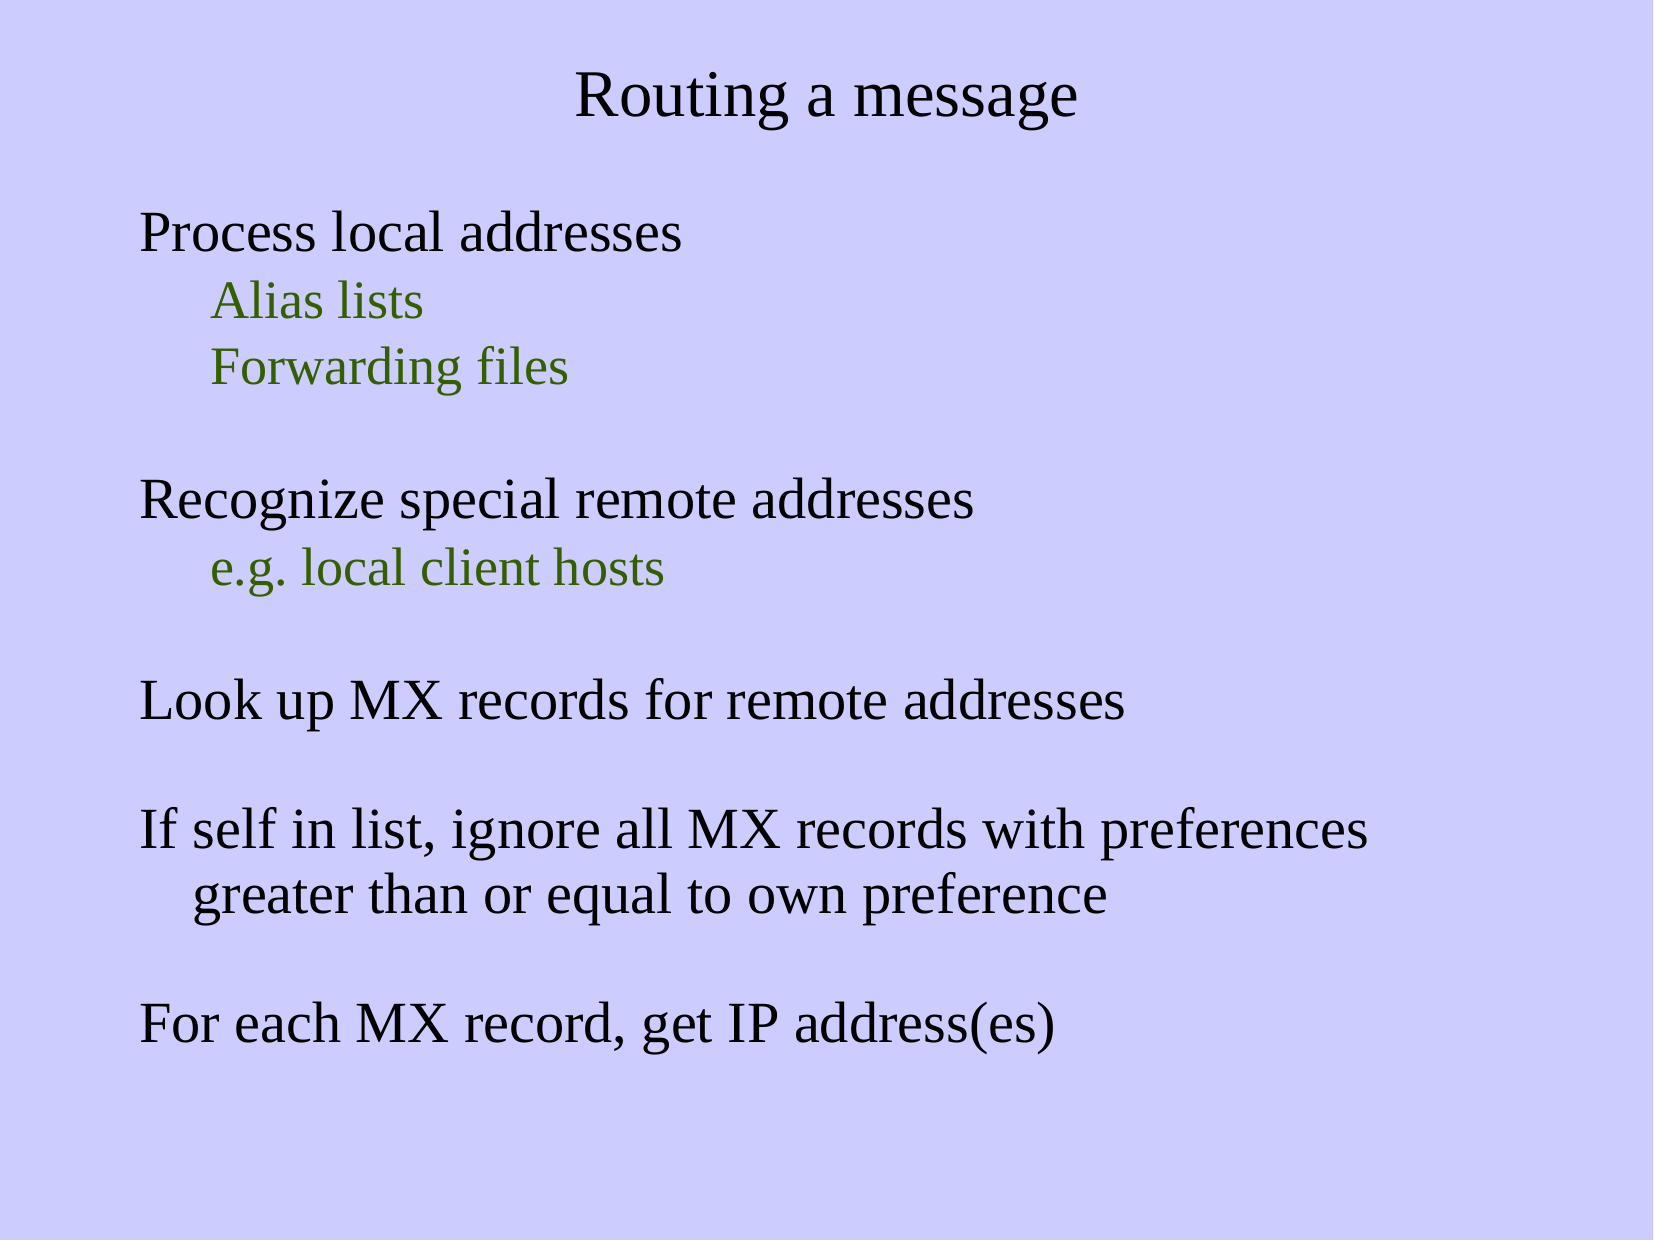

# Routing a message
Process local addresses
Alias lists
Forwarding files
Recognize special remote addresses
e.g. local client hosts
Look up MX records for remote addresses
If self in list, ignore all MX records with preferences greater than or equal to own preference
For each MX record, get IP address(es)